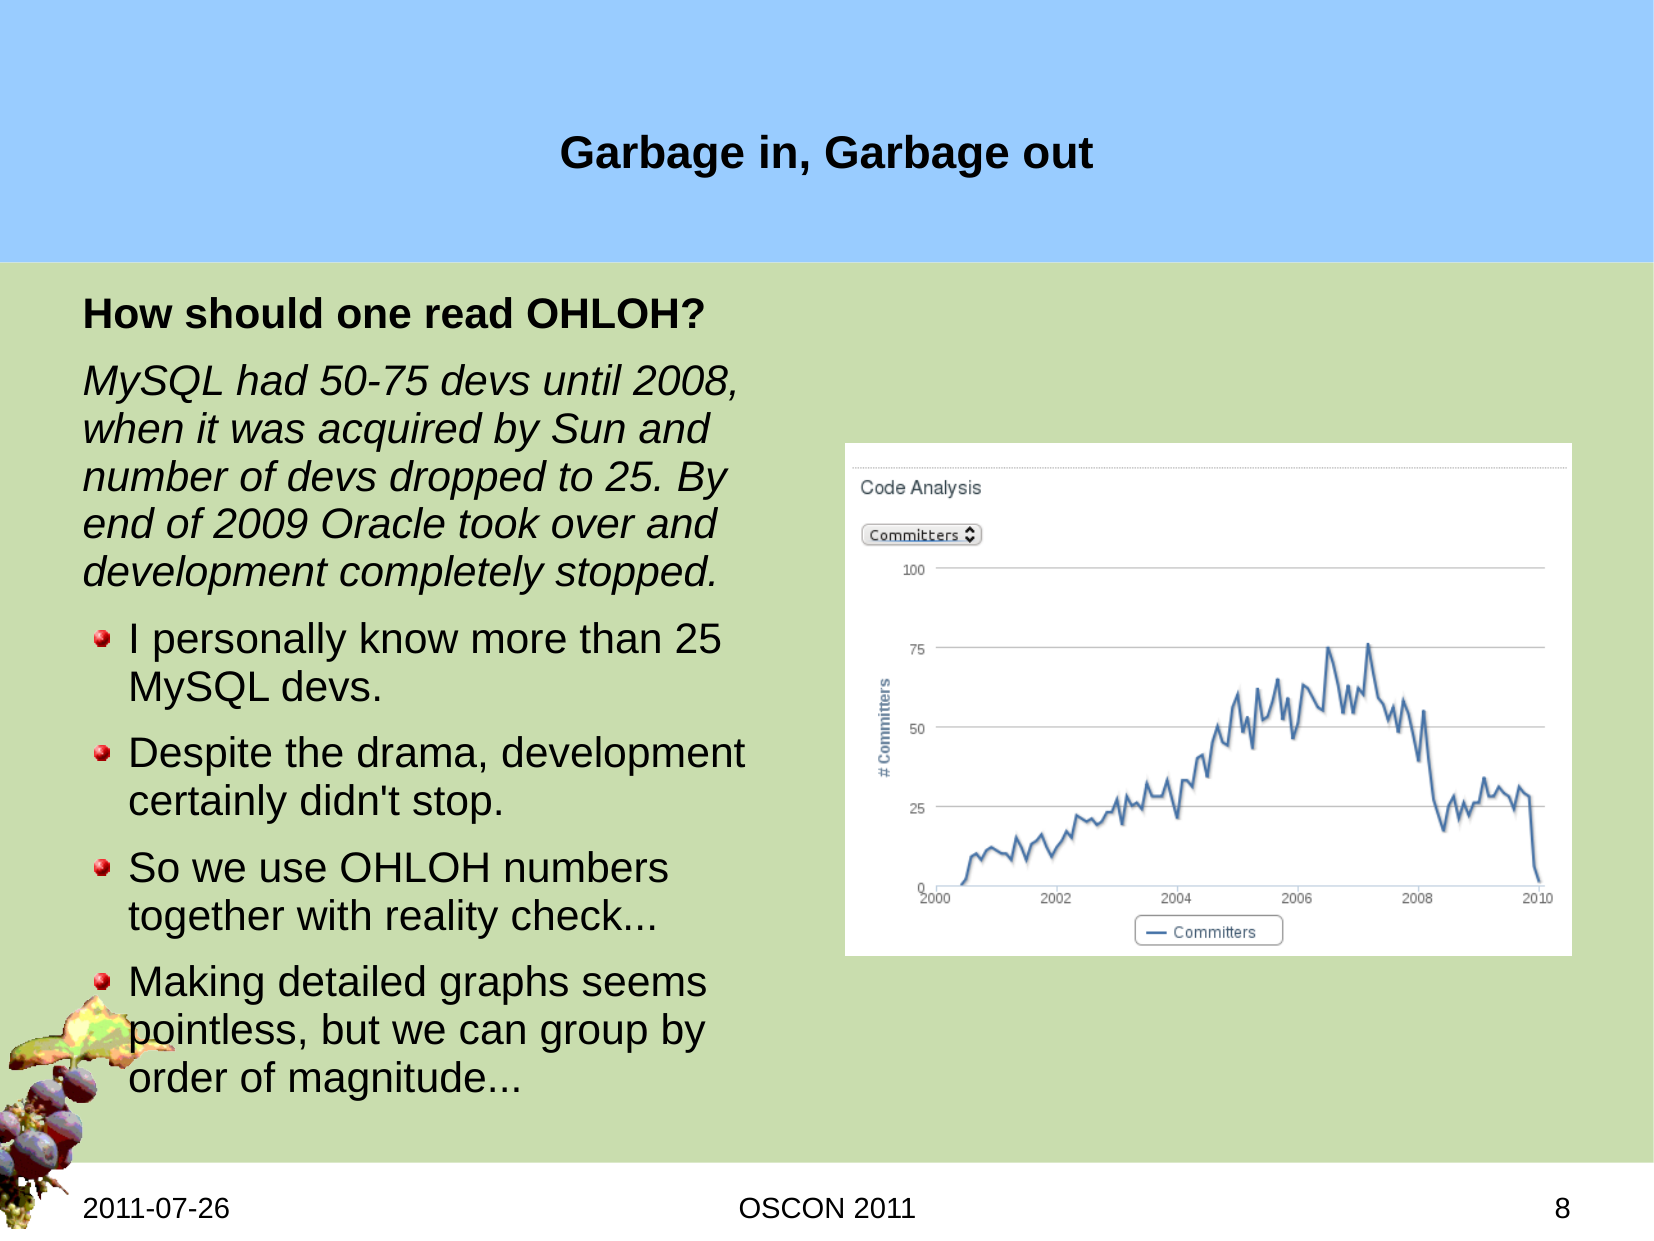

Garbage in, Garbage out
# How should one read OHLOH?
MySQL had 50-75 devs until 2008, when it was acquired by Sun and number of devs dropped to 25. By end of 2009 Oracle took over and development completely stopped.
I personally know more than 25 MySQL devs.
Despite the drama, development certainly didn't stop.
So we use OHLOH numbers together with reality check...
Making detailed graphs seems pointless, but we can group by order of magnitude...
2011-07-26
OSCON 2011
8